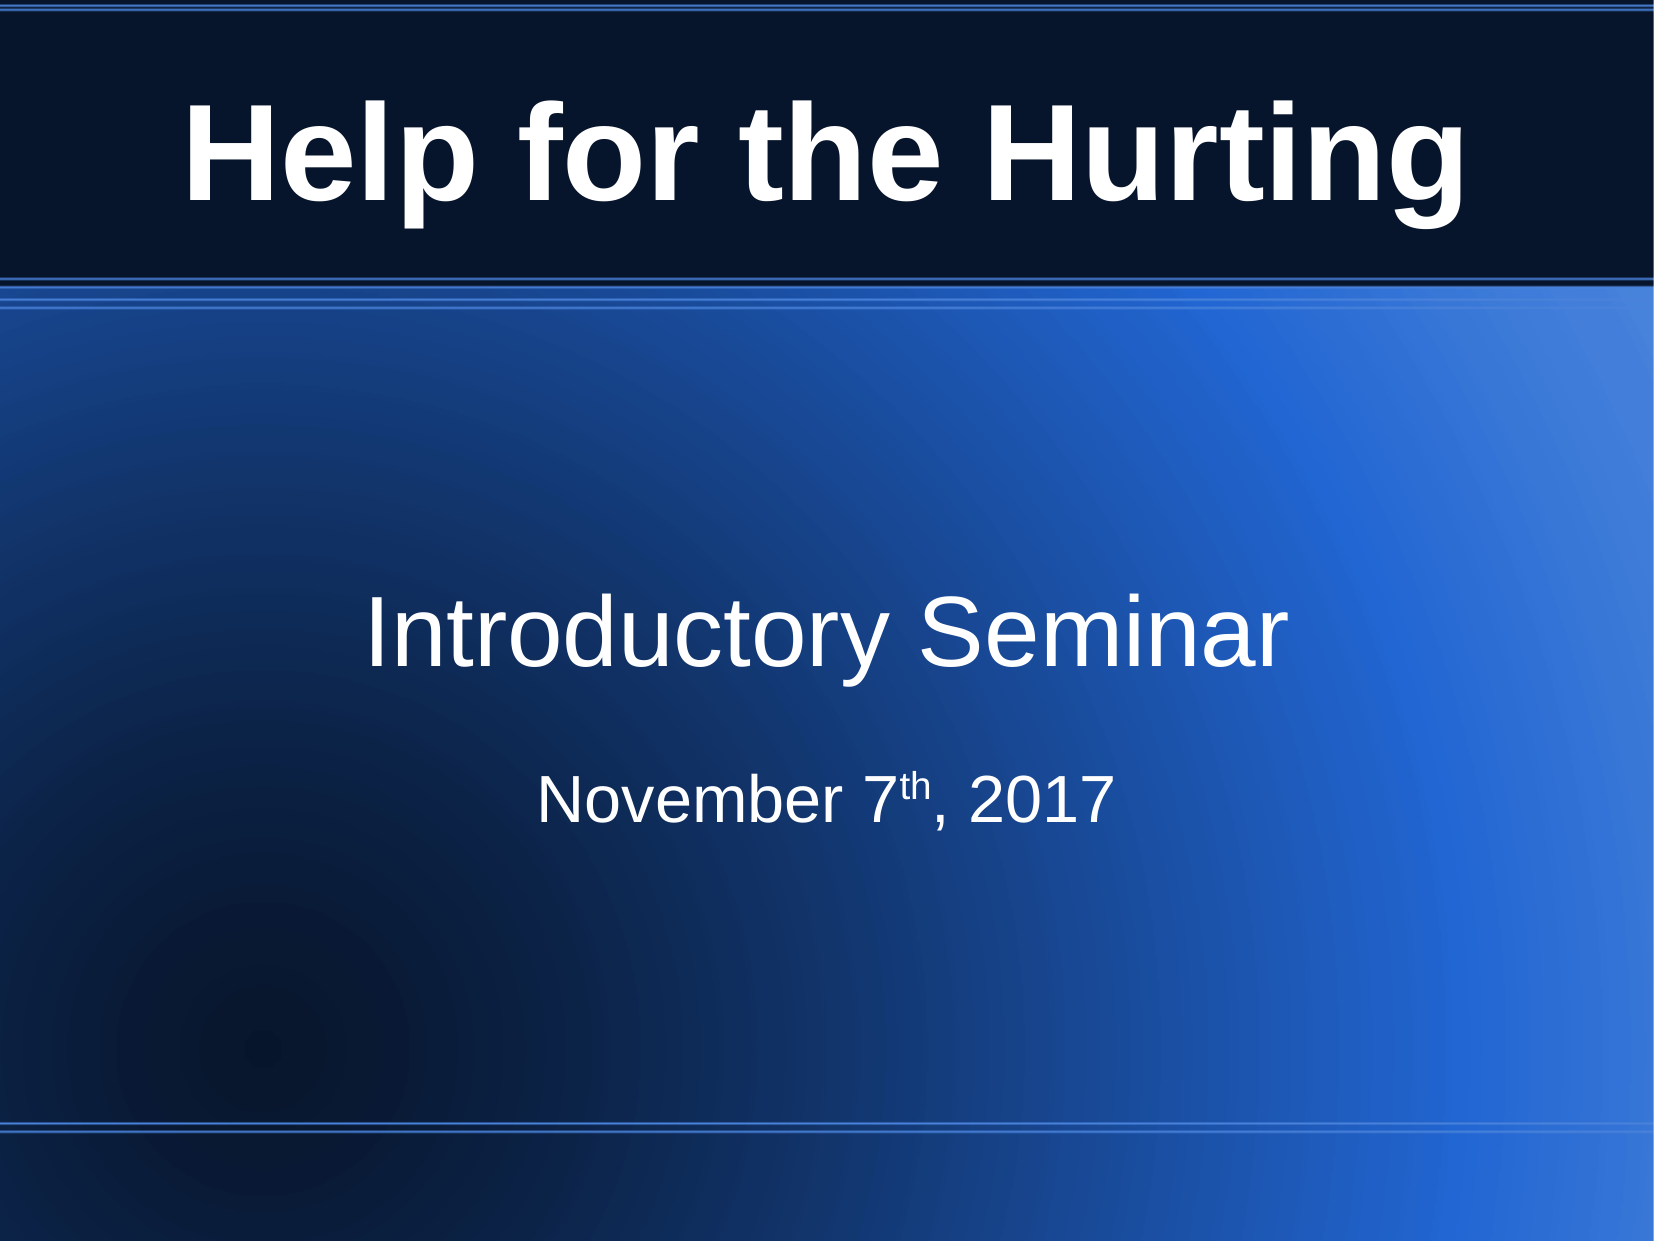

# Help for the Hurting
Introductory Seminar
November 7th, 2017